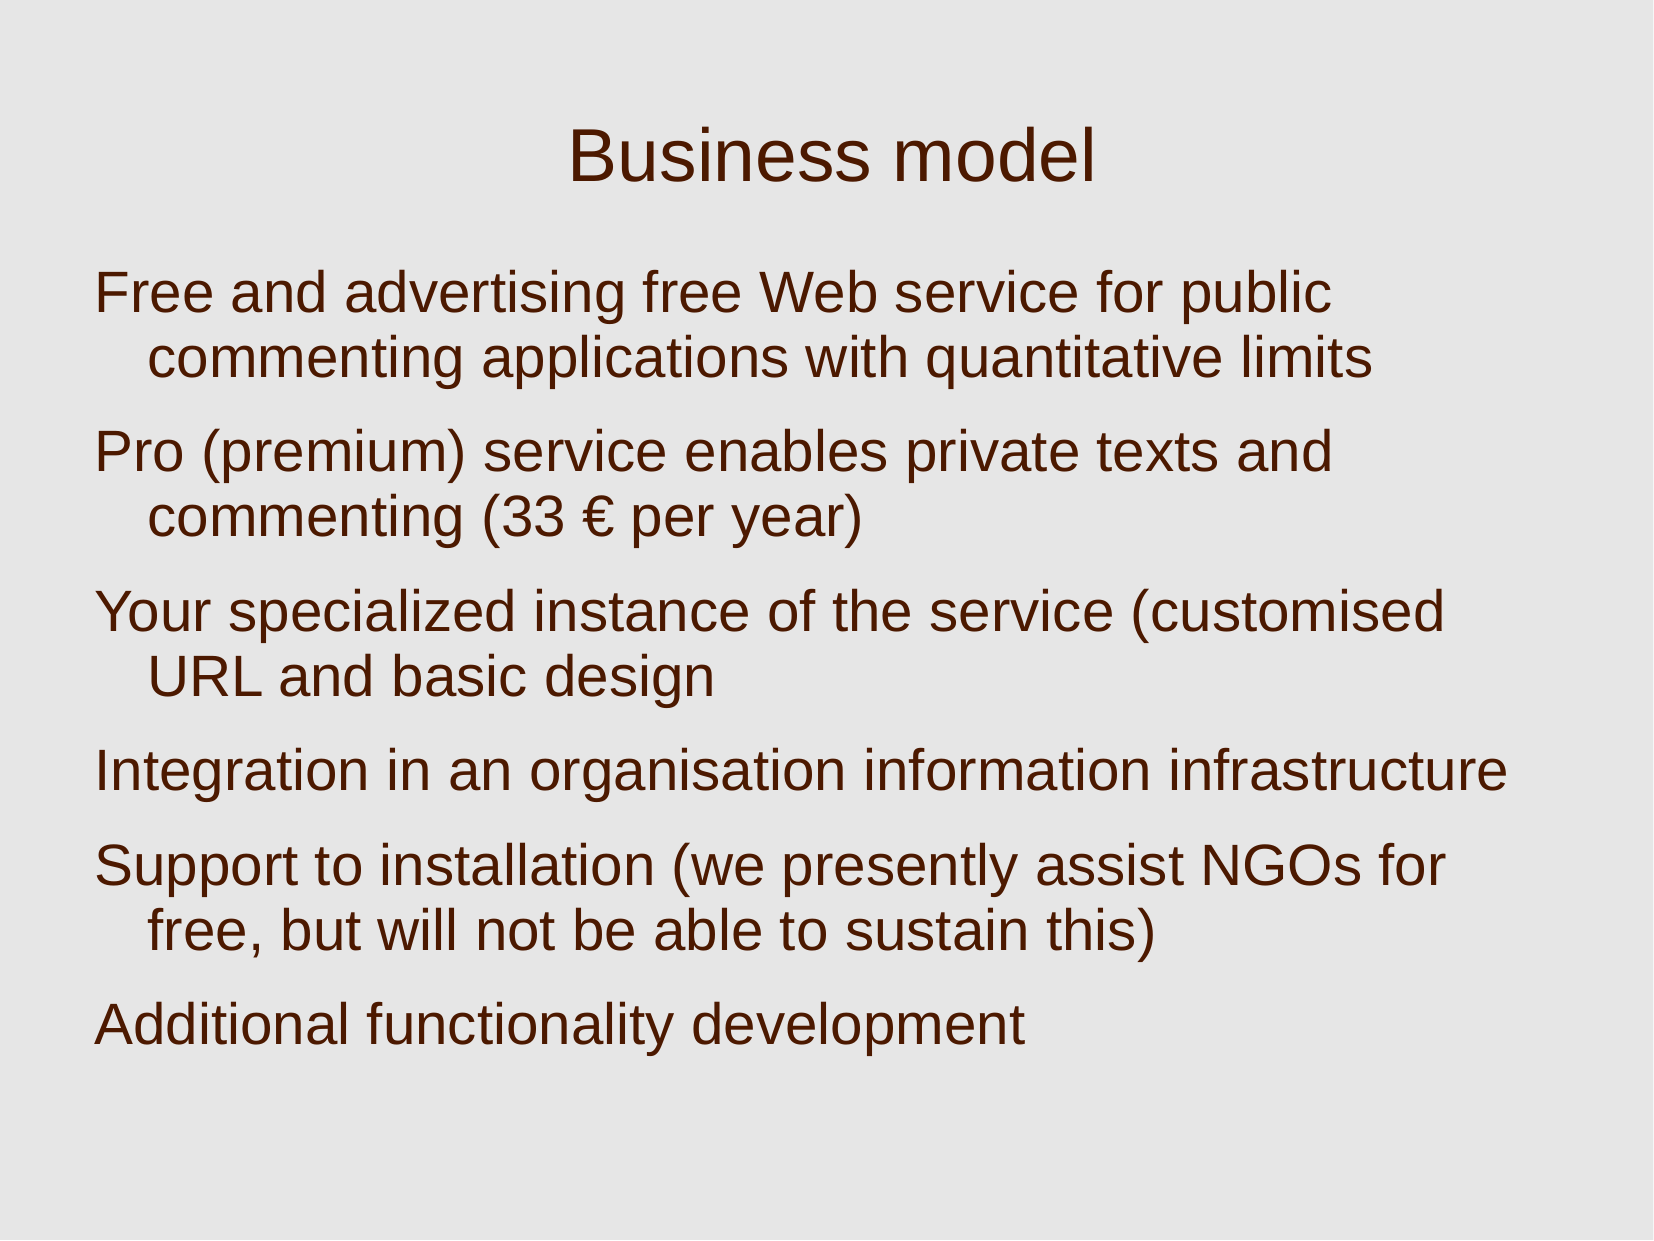

# Business model
Free and advertising free Web service for public commenting applications with quantitative limits
Pro (premium) service enables private texts and commenting (33 € per year)
Your specialized instance of the service (customised URL and basic design
Integration in an organisation information infrastructure
Support to installation (we presently assist NGOs for free, but will not be able to sustain this)
Additional functionality development